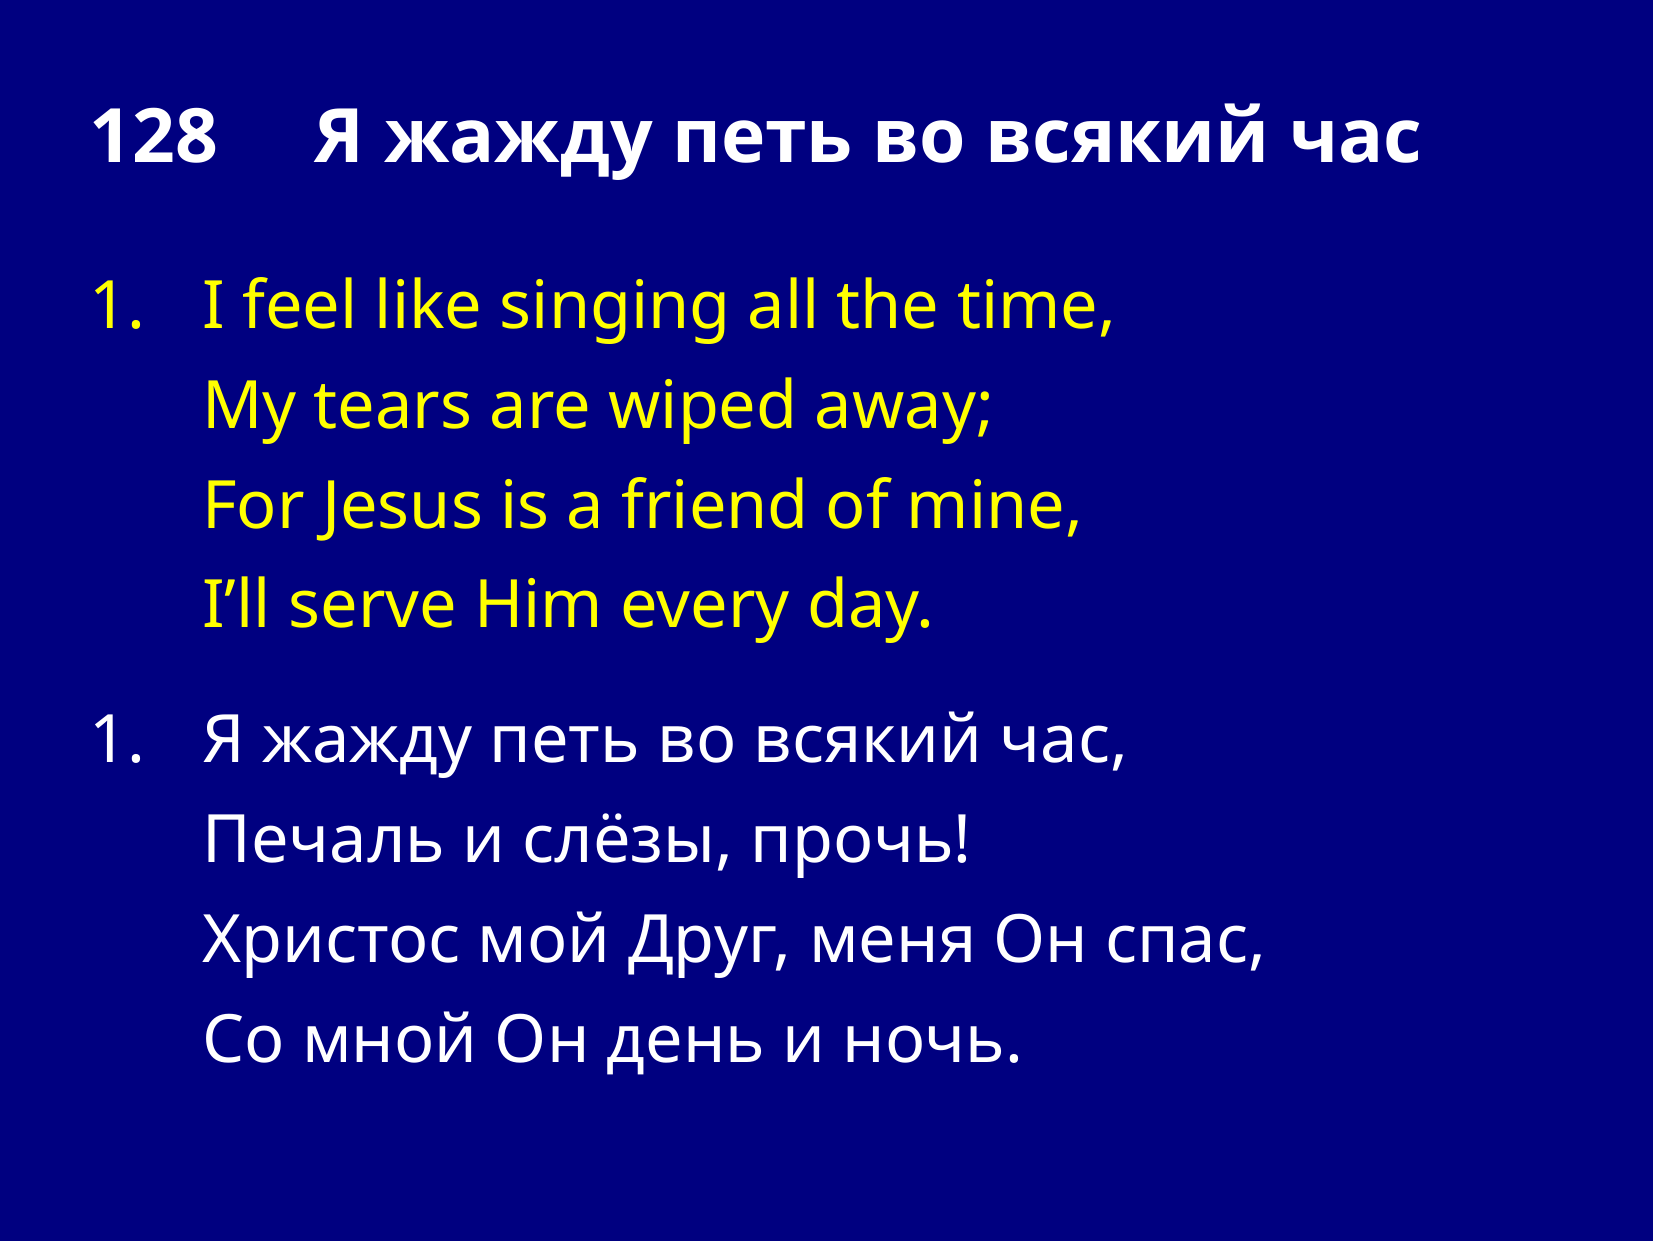

128	Я жажду петь во всякий час
1.	I feel like singing all the time,
	My tears are wiped away;
	For Jesus is a friend of mine,
	I’ll serve Him every day.
1.	Я жажду петь во всякий час,
	Печаль и слёзы, прочь!
	Христос мой Друг, меня Он спас,
	Со мной Он день и ночь.